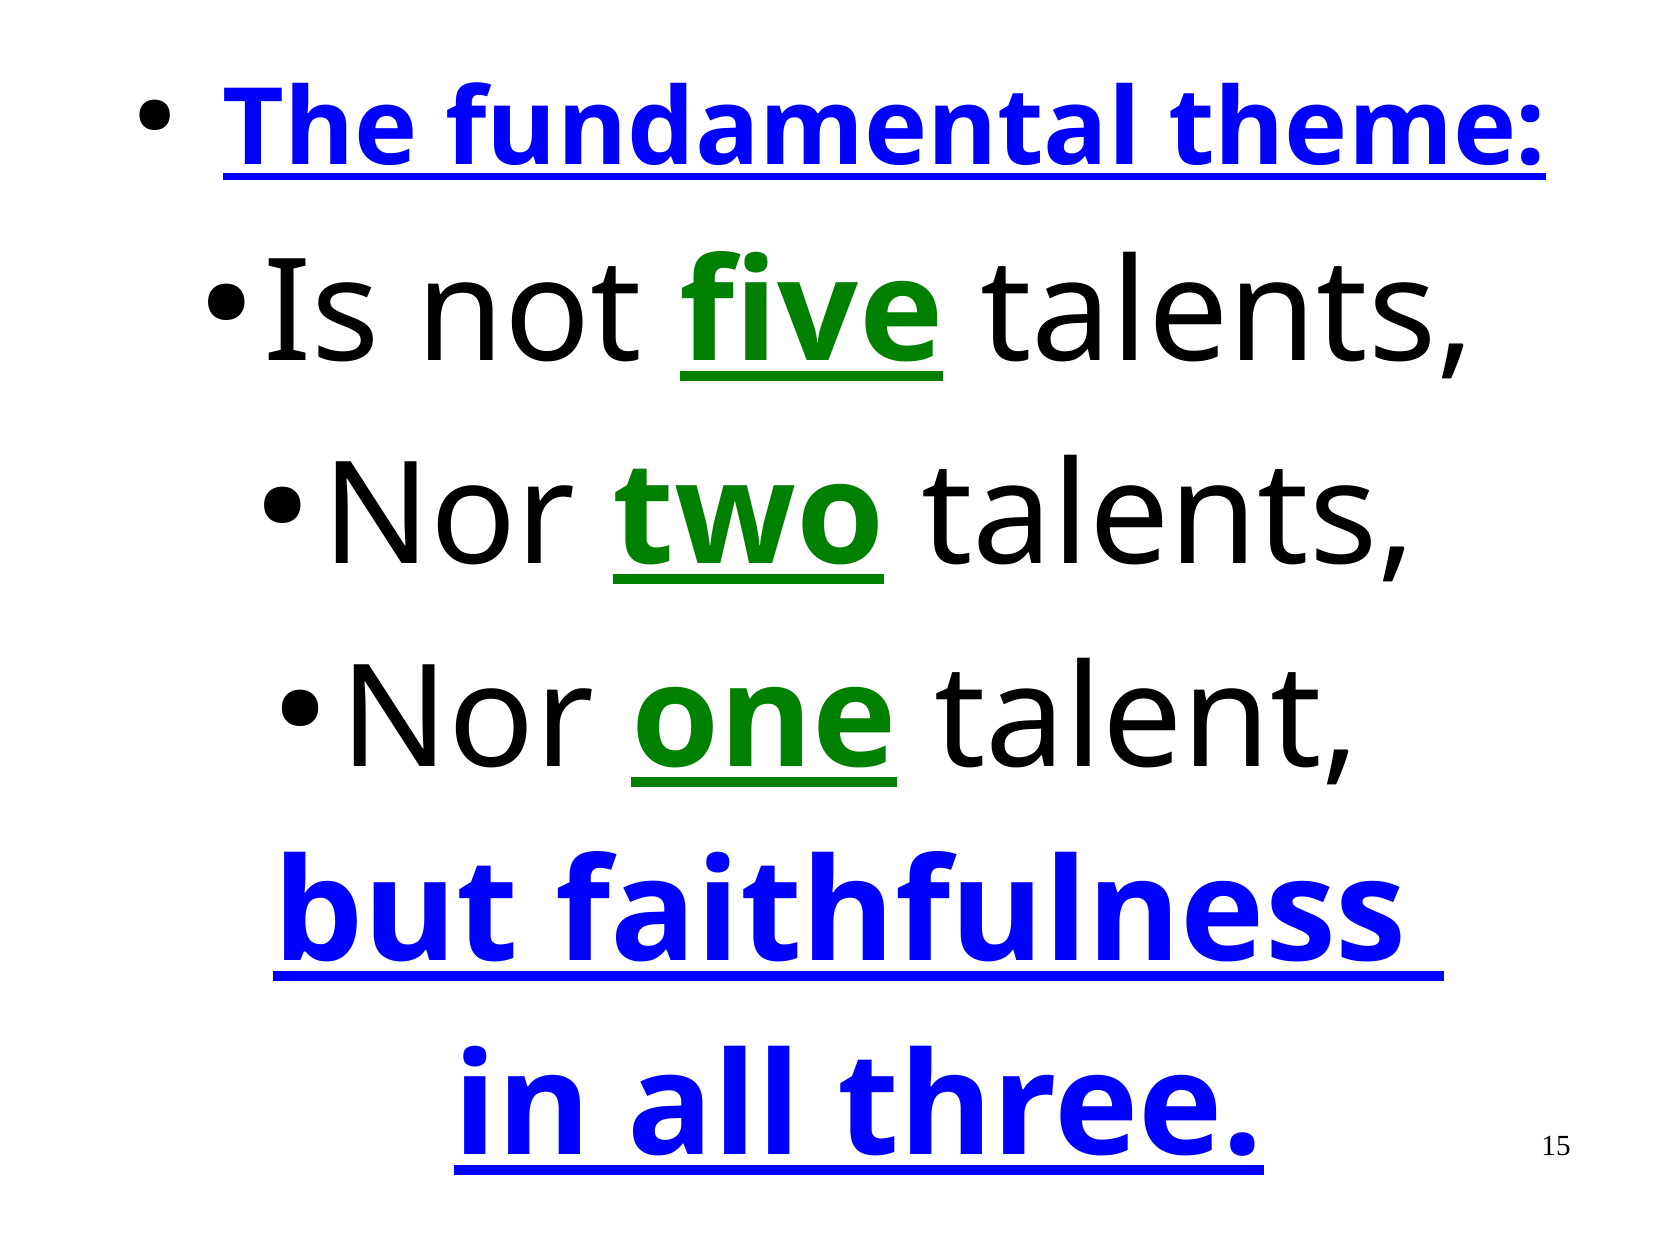

# The fundamental theme:
Is not five talents,
Nor two talents,
Nor one talent,
but faithfulness
in all three.
15